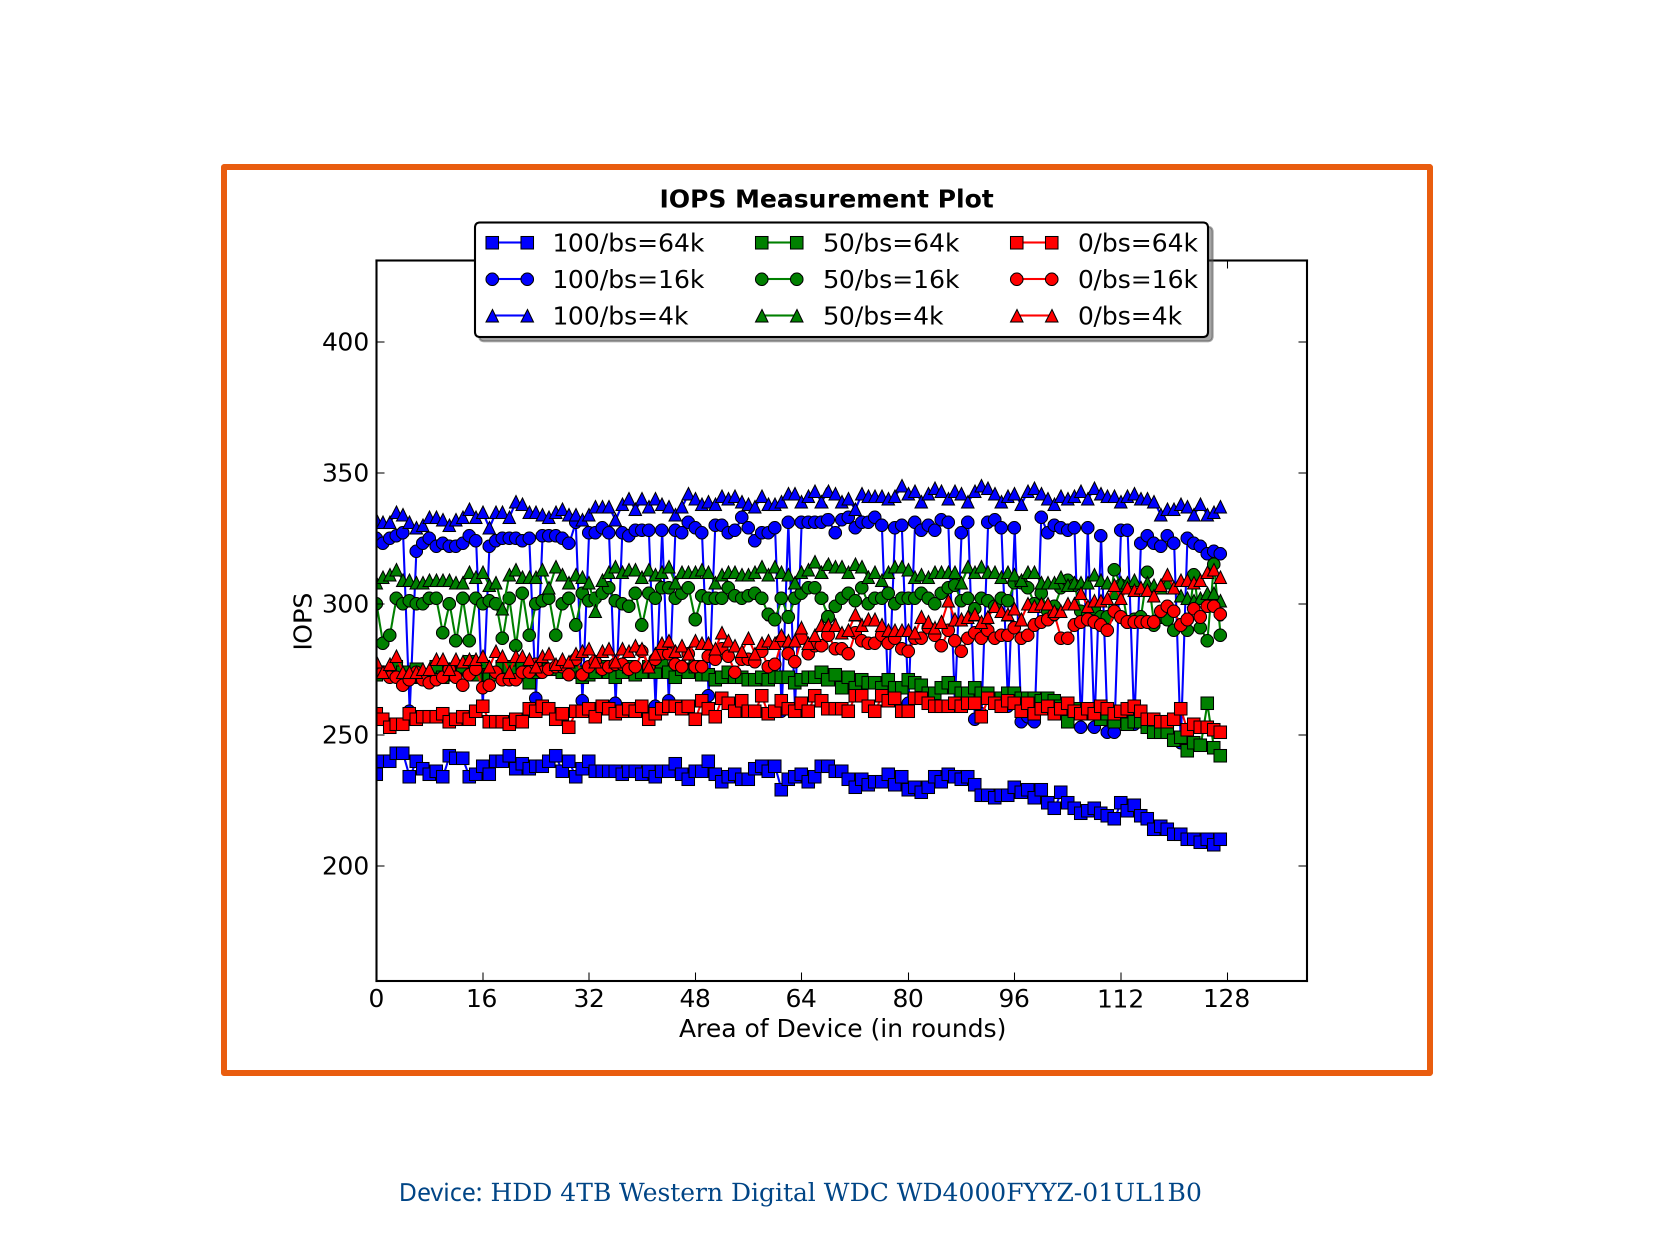

Device: HDD 4TB Western Digital WDC WD4000FYYZ-01UL1B0